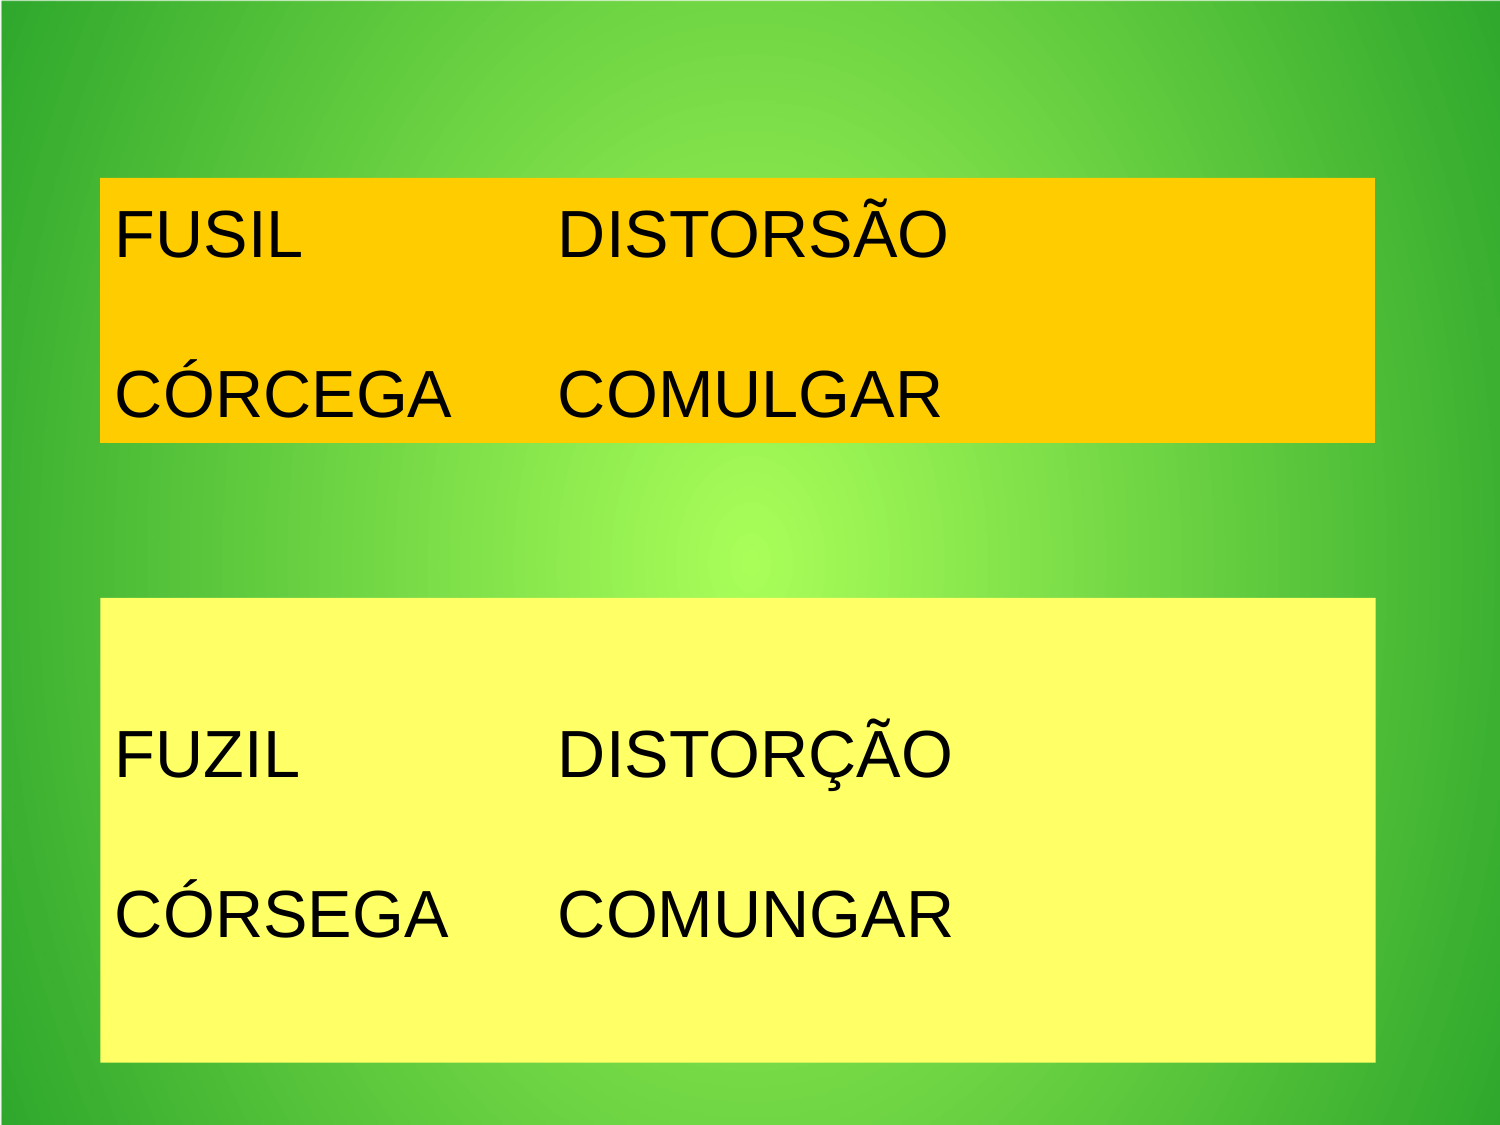

FUSIL				DISTORSÃO
CÓRCEGA		COMULGAR
FUZIL				DISTORÇÃO
CÓRSEGA		COMUNGAR